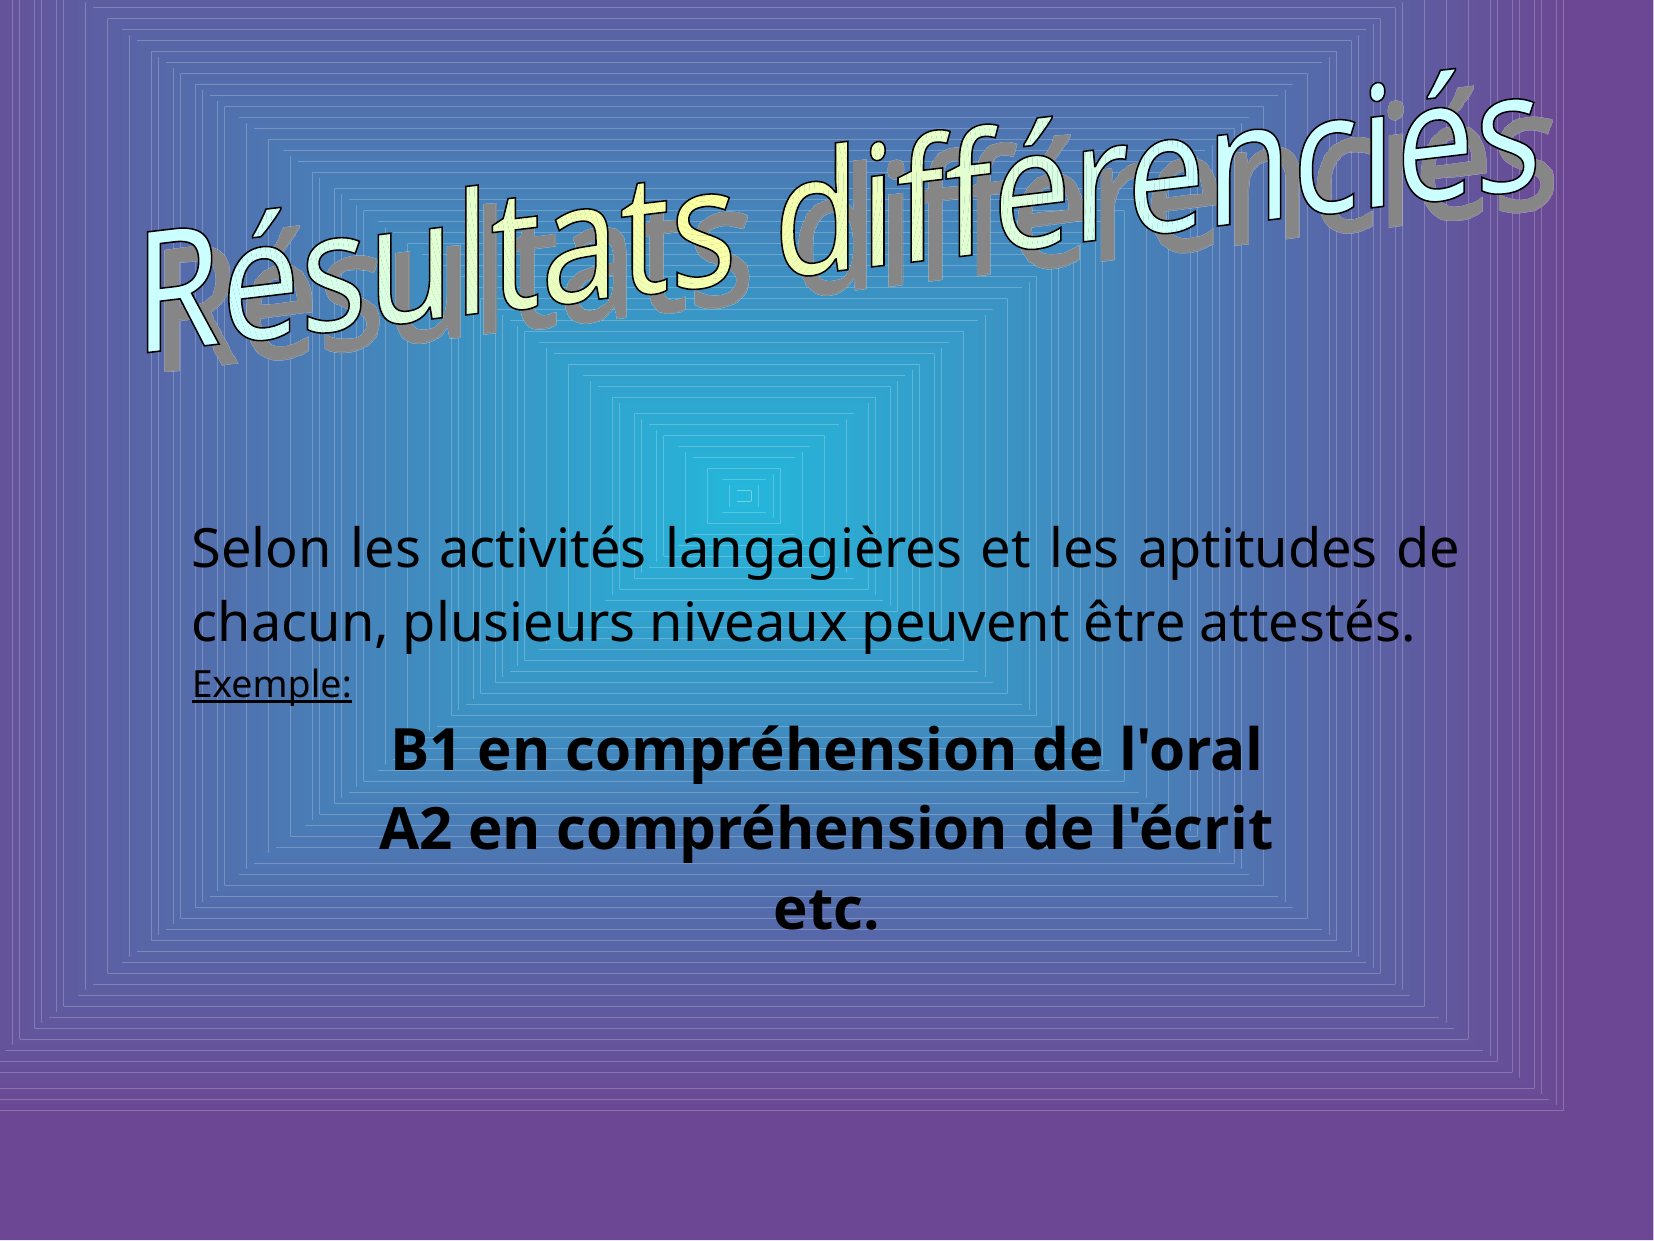

Résultats différenciés
Selon les activités langagières et les aptitudes de chacun, plusieurs niveaux peuvent être attestés.
Exemple:
B1 en compréhension de l'oral
A2 en compréhension de l'écrit
etc.